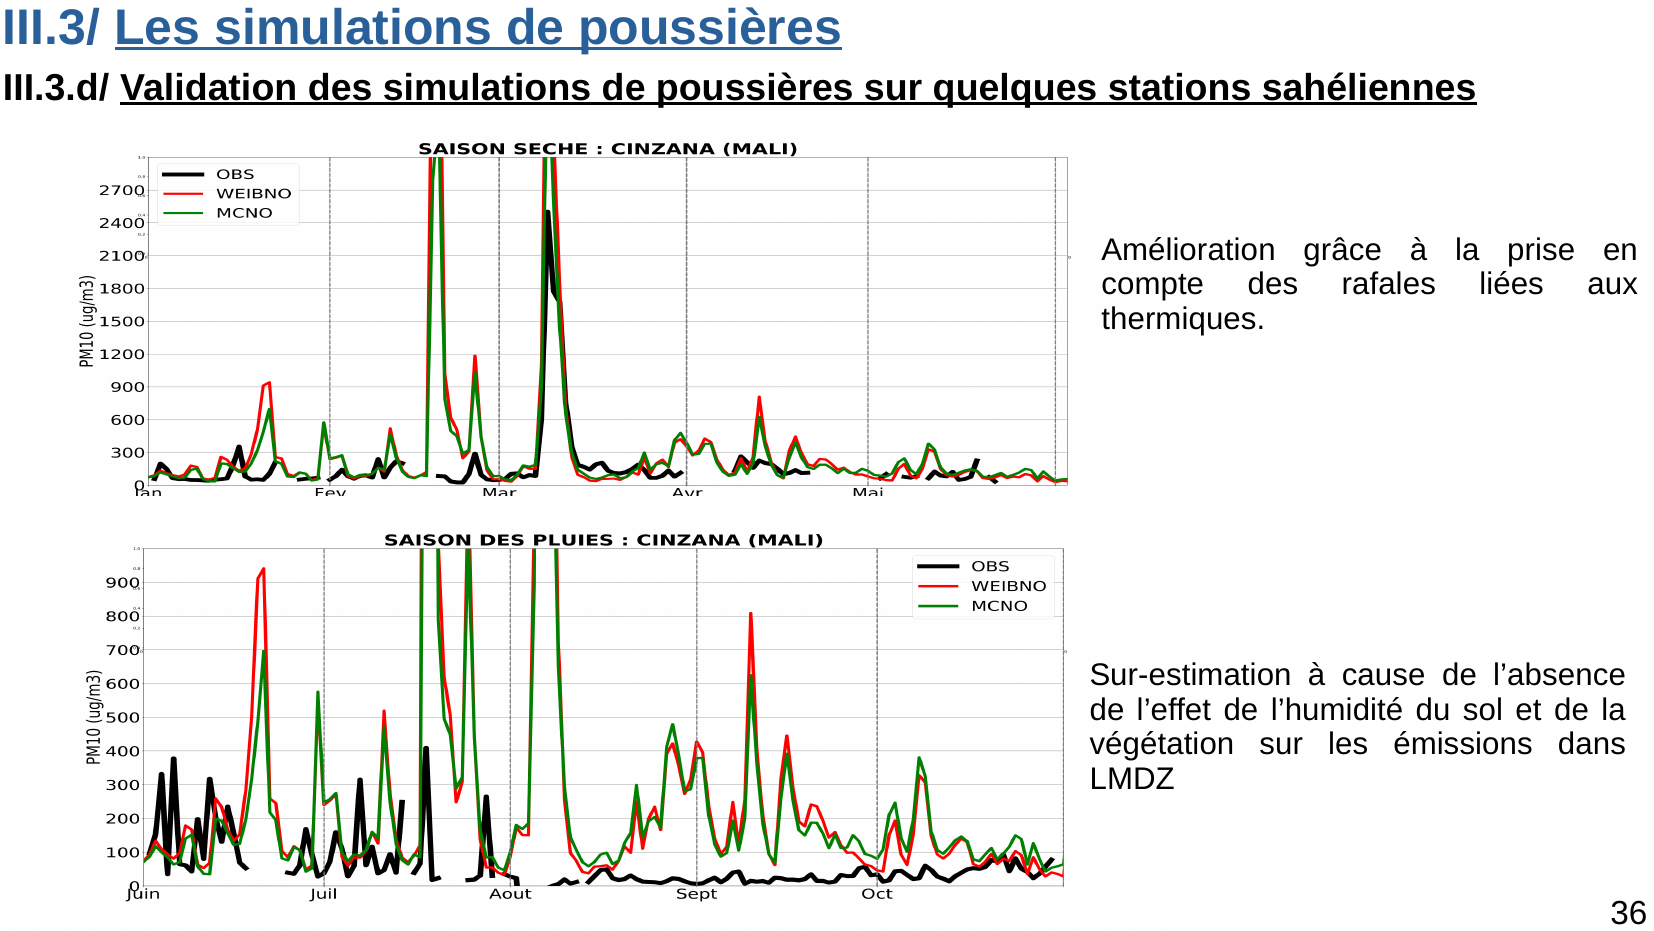

III.3/ Les simulations de poussières
III.3.d/ Validation des simulations de poussières sur quelques stations sahéliennes
Amélioration grâce à la prise en compte des rafales liées aux thermiques.
Sur-estimation à cause de l’absence de l’effet de l’humidité du sol et de la végétation sur les émissions dans LMDZ
Saison sèche
36